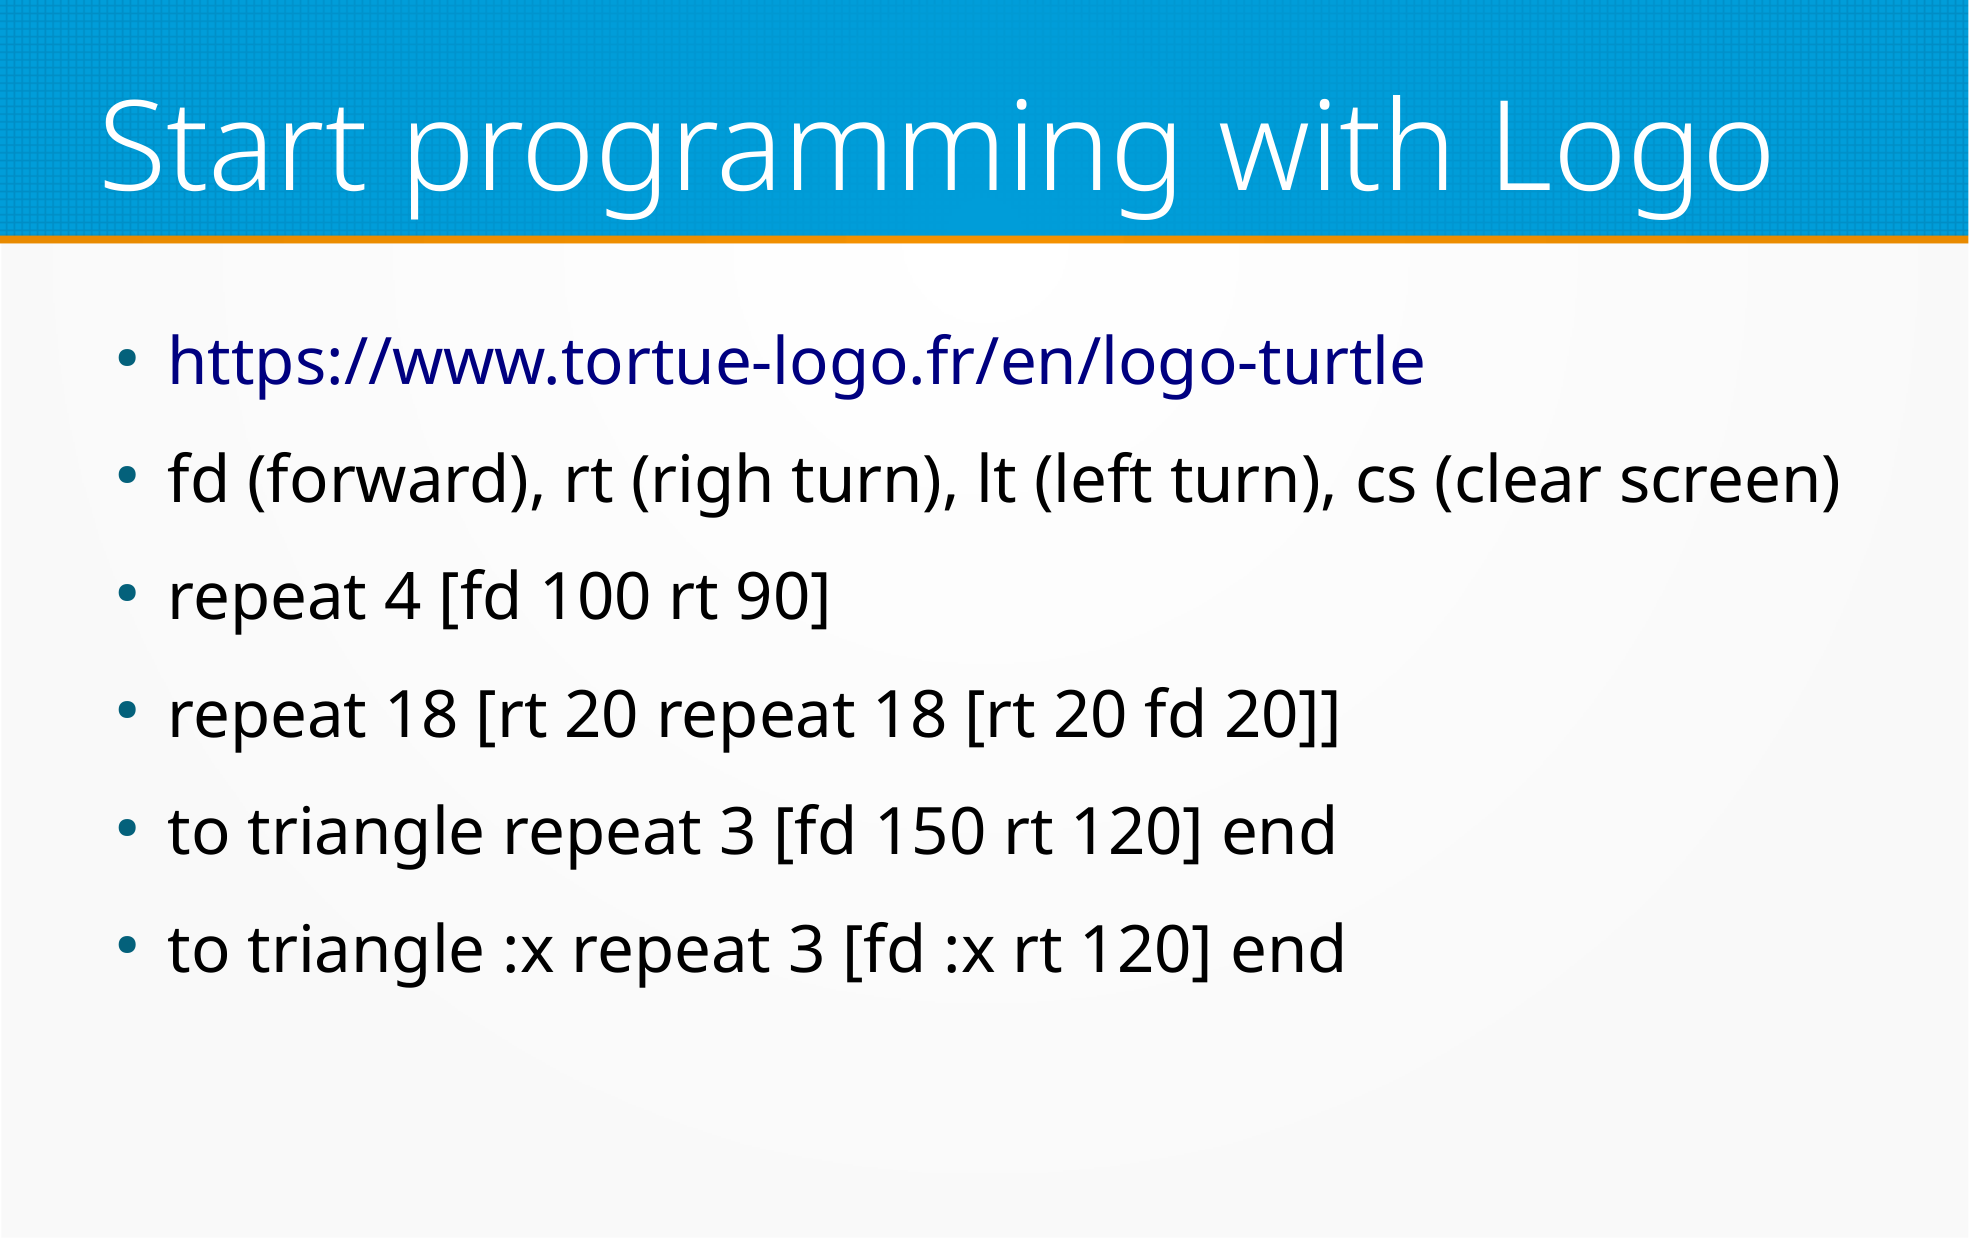

# Start programming with Logo
https://www.tortue-logo.fr/en/logo-turtle
fd (forward), rt (righ turn), lt (left turn), cs (clear screen)
repeat 4 [fd 100 rt 90]
repeat 18 [rt 20 repeat 18 [rt 20 fd 20]]
to triangle repeat 3 [fd 150 rt 120] end
to triangle :x repeat 3 [fd :x rt 120] end